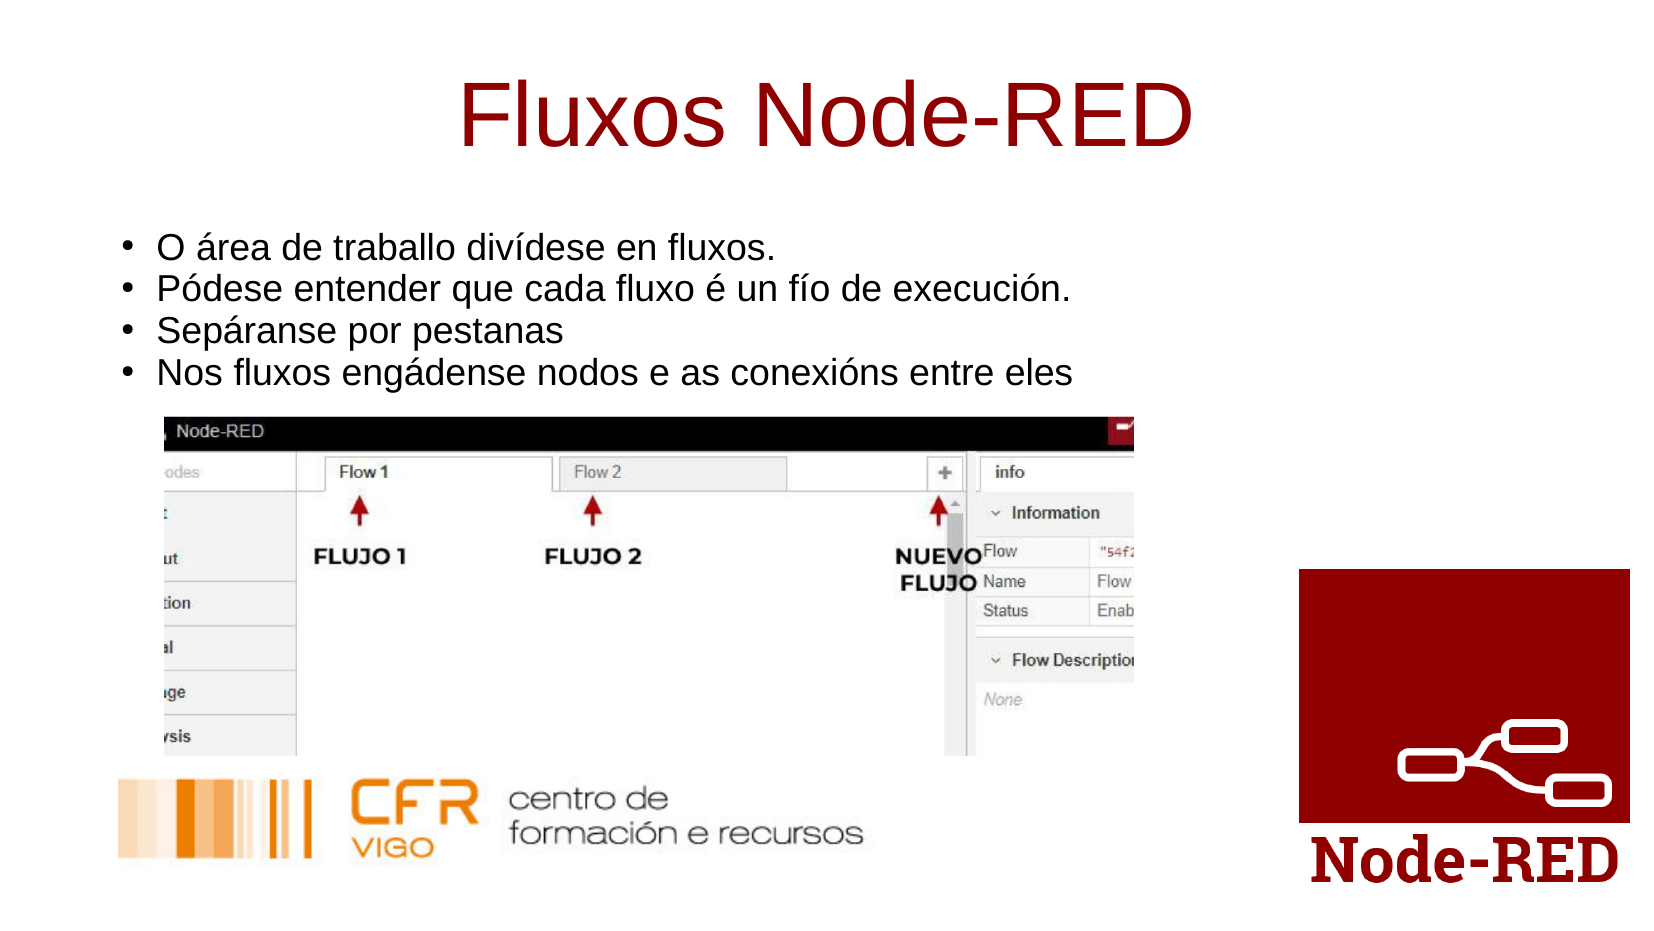

# Fluxos Node-RED
O área de traballo divídese en fluxos.
Pódese entender que cada fluxo é un fío de execución.
Sepáranse por pestanas
Nos fluxos engádense nodos e as conexións entre eles